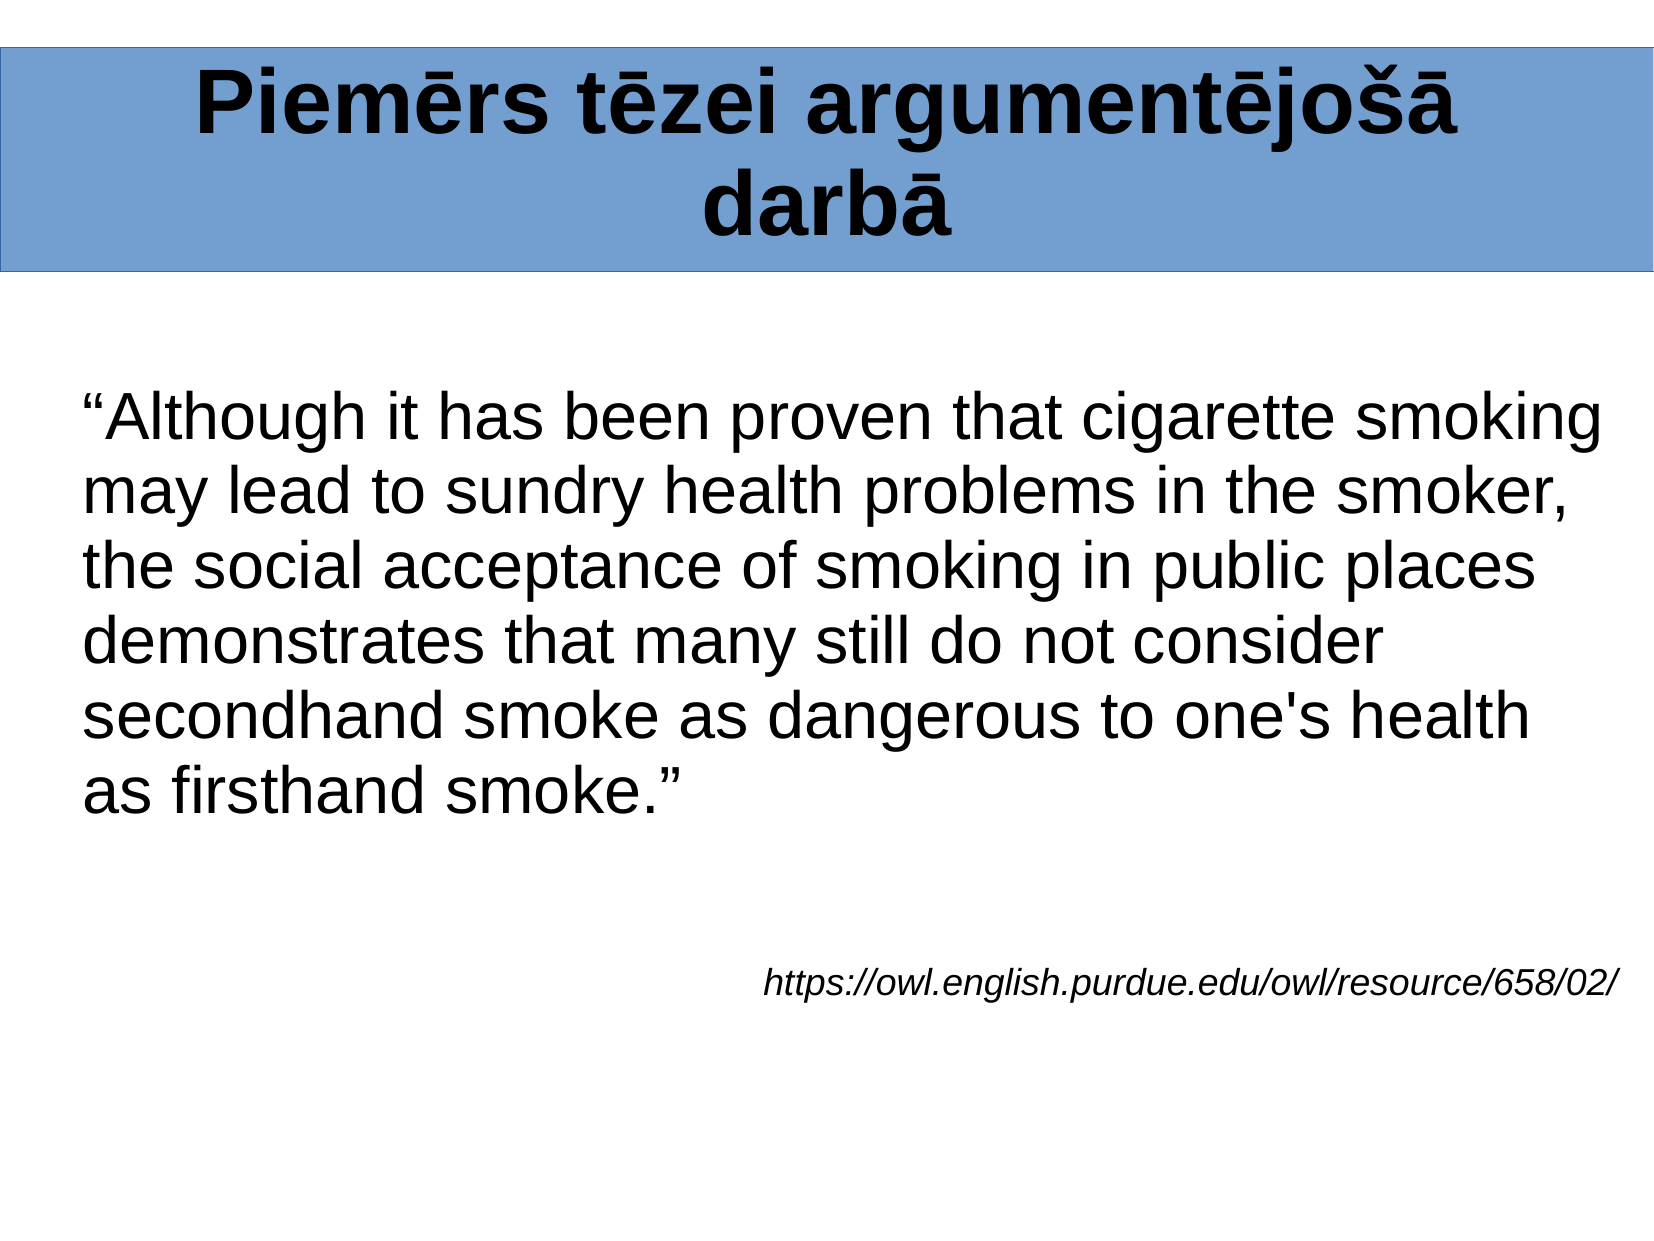

# Piemērs tēzei argumentējošā darbā
“Although it has been proven that cigarette smoking may lead to sundry health problems in the smoker, the social acceptance of smoking in public places demonstrates that many still do not consider secondhand smoke as dangerous to one's health as firsthand smoke.”
https://owl.english.purdue.edu/owl/resource/658/02/